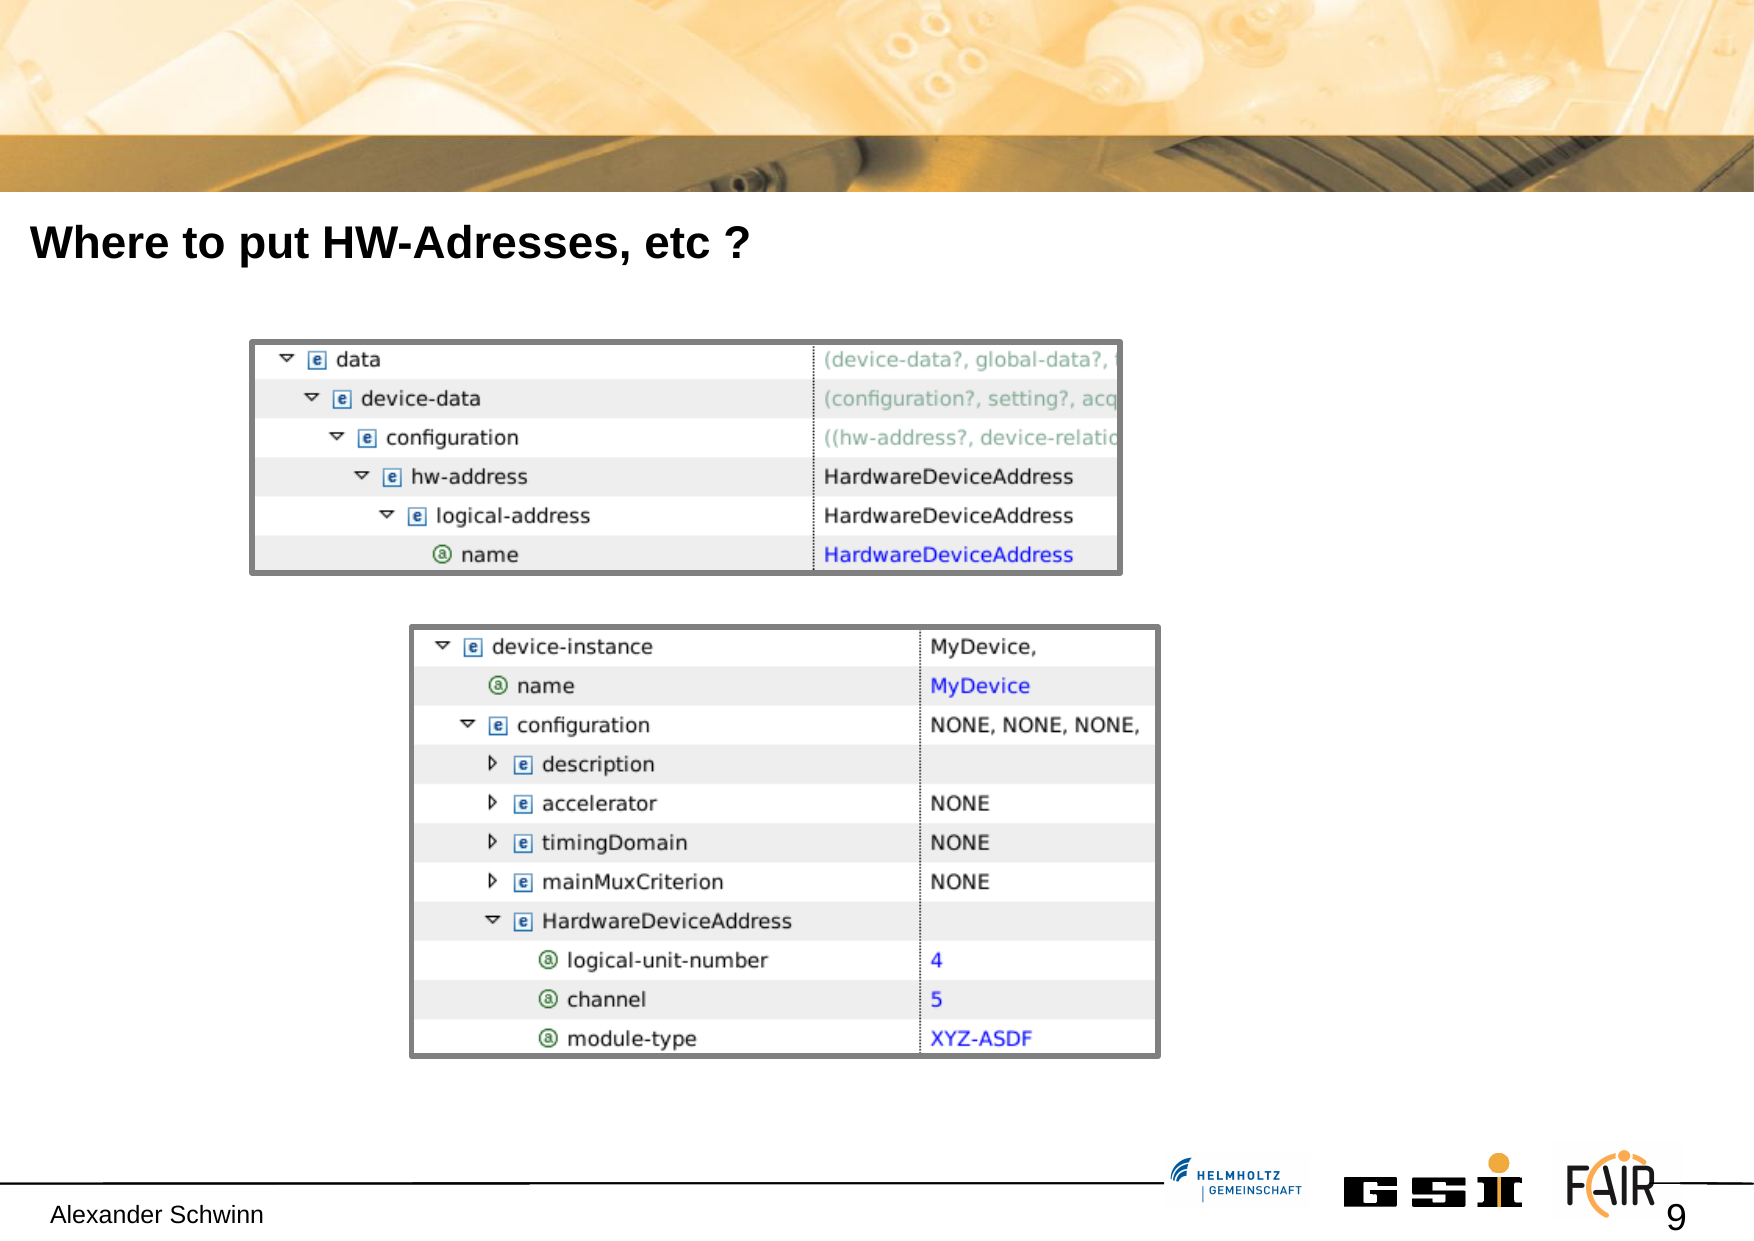

Where to put HW-Adresses, etc ?
9